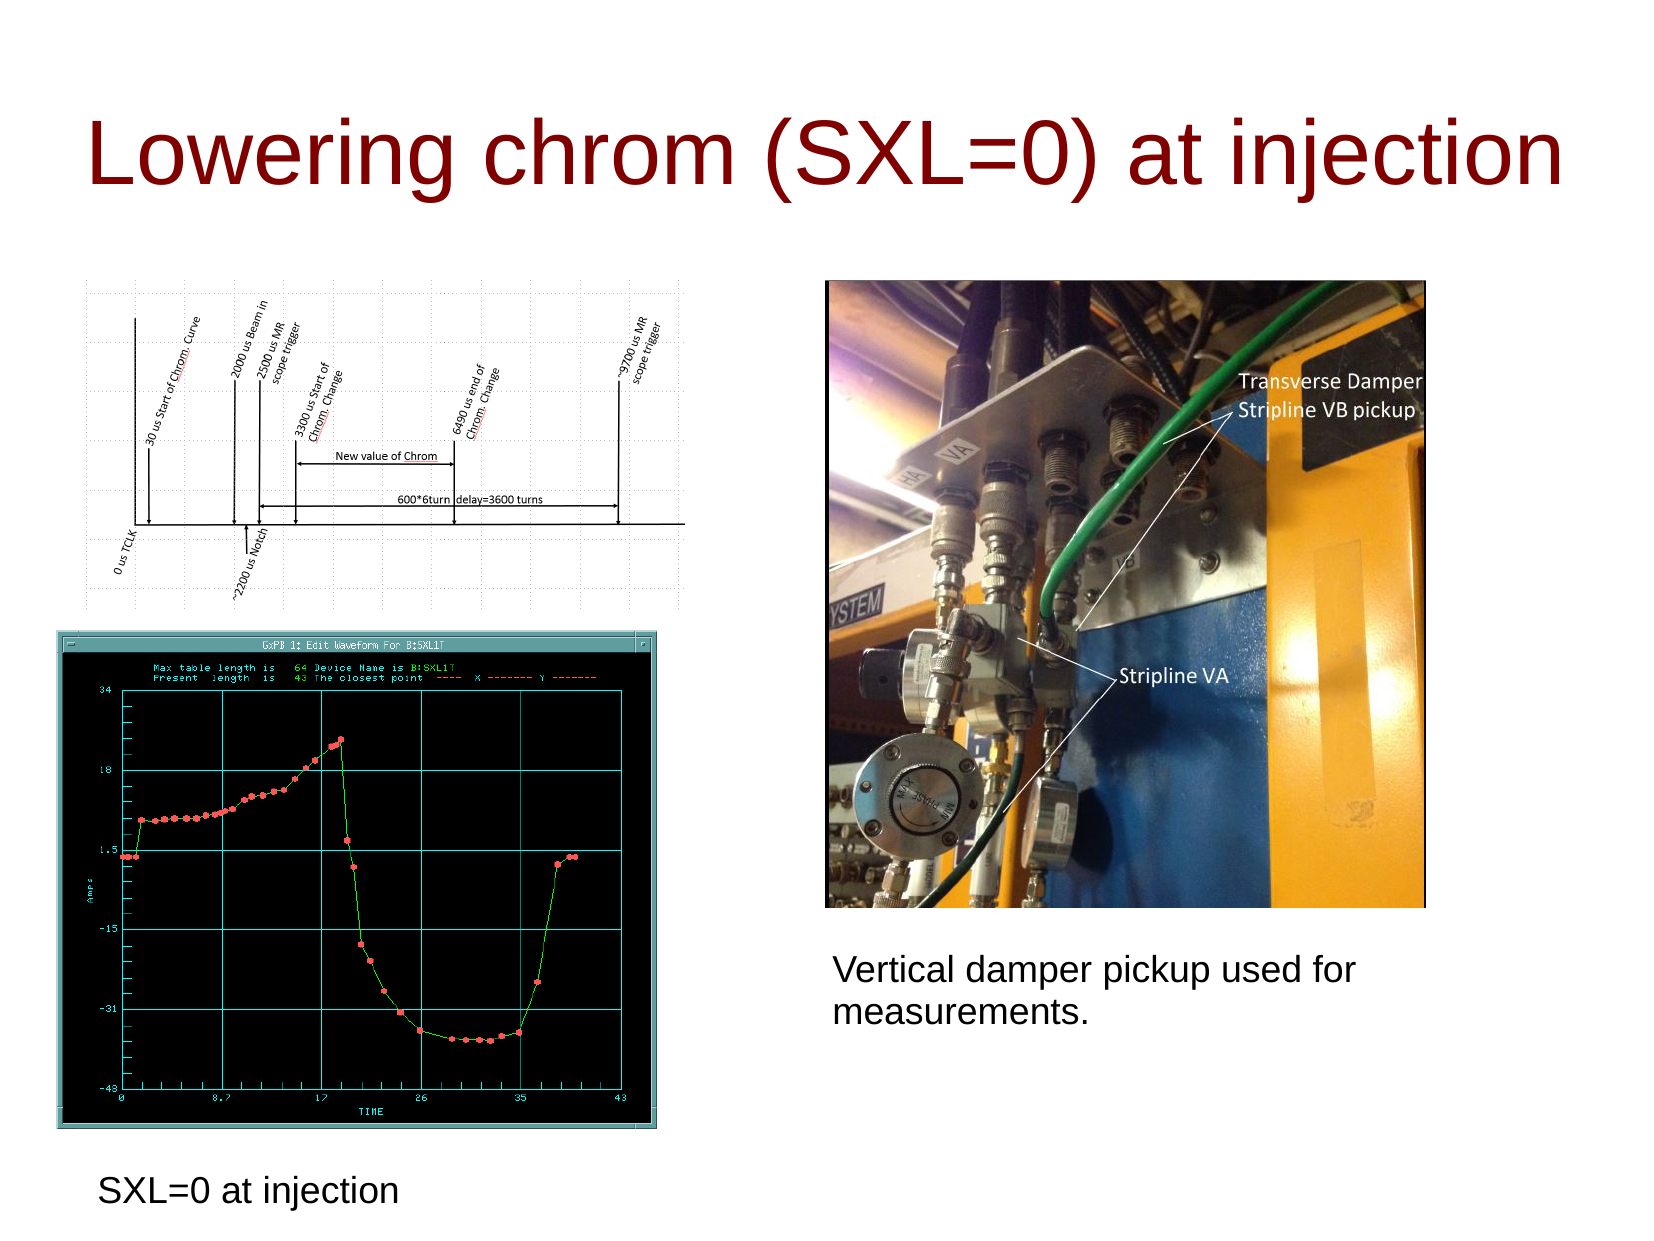

# Lowering chrom (SXL=0) at injection
Vertical damper pickup used for measurements.
SXL=0 at injection